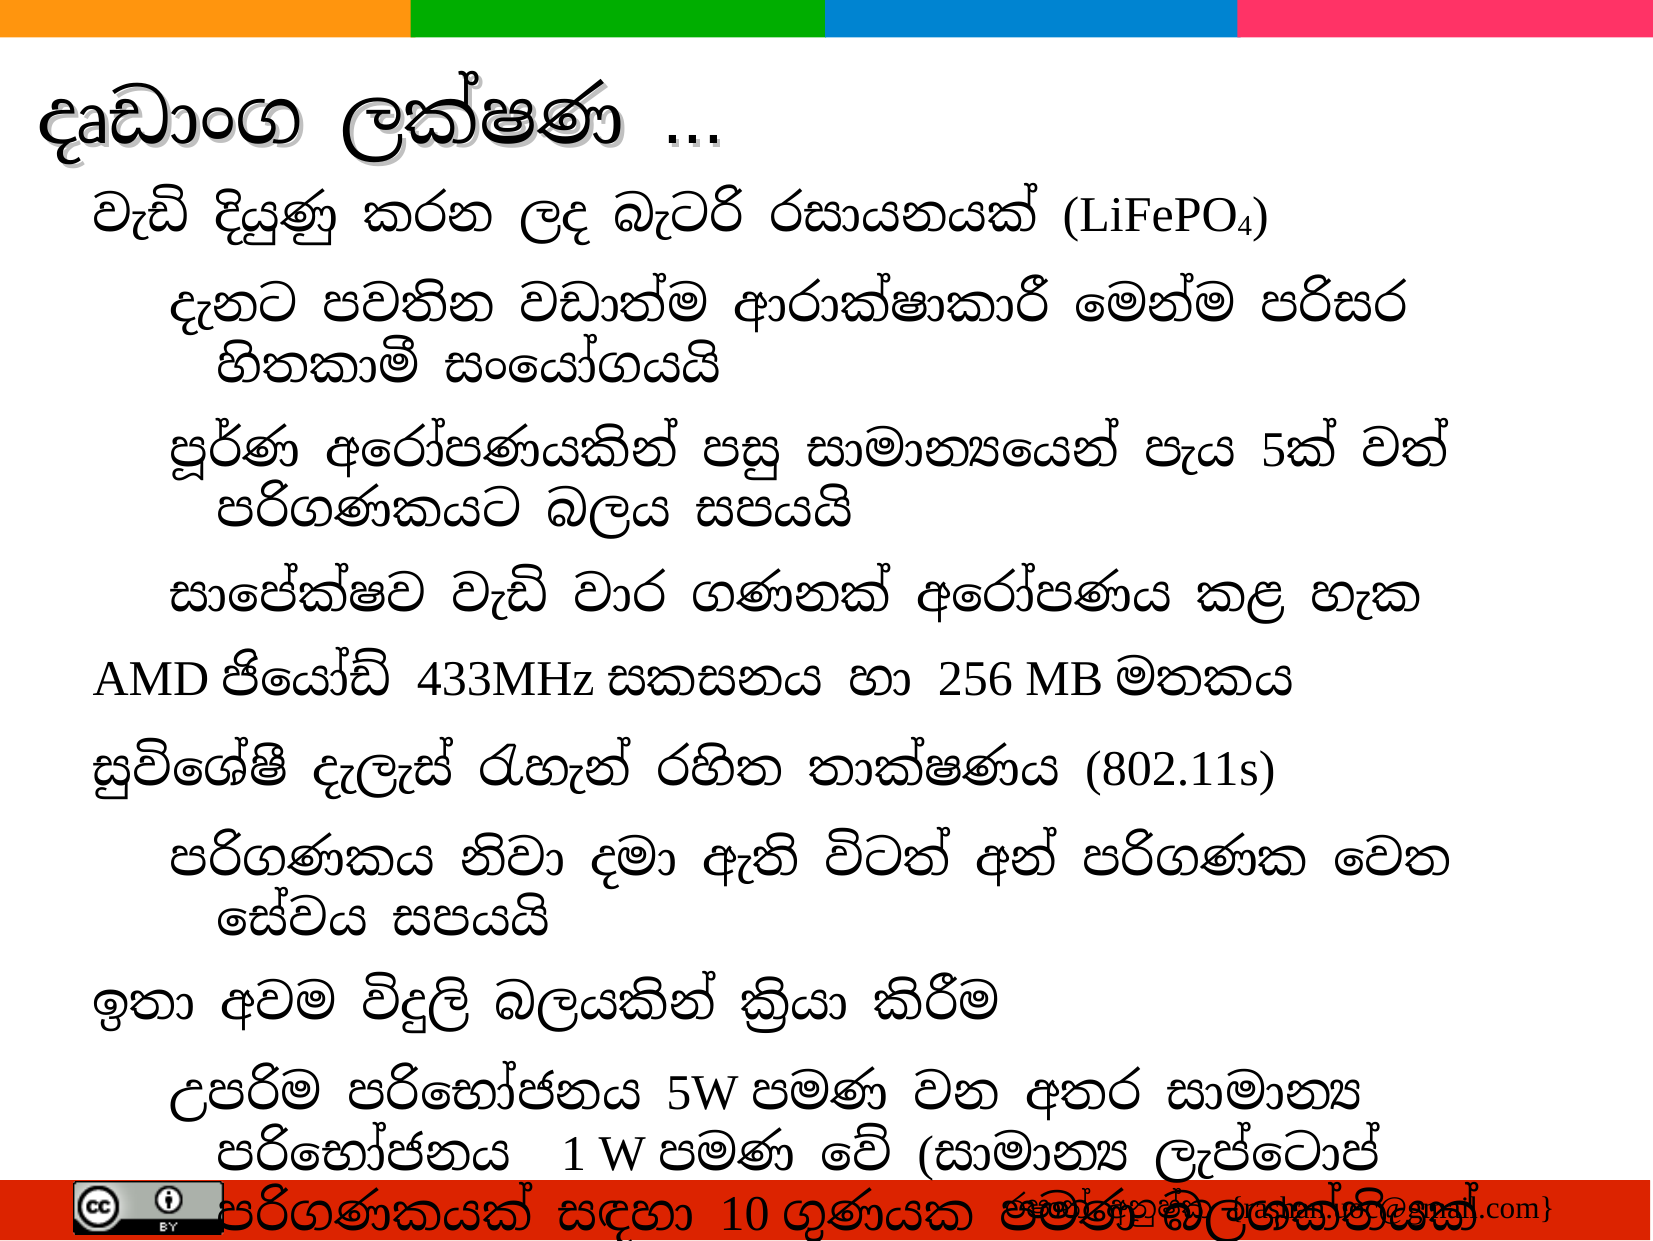

# දෘඩාංග ලක්ෂණ ...
වැඩි දියුණු කරන ලද බැටරි රසායනයක් (LiFePO4)
දැනට පවතින වඩාත්ම ආරාක්ෂාකාරී මෙන්ම පරිසර හිතකාමී සංයෝගයයි
පූර්ණ අරෝපණයකින් පසු සාමාන්‍යයෙන් පැය 5ක් වත් පරිගණකයට බලය සපයයි
සාපේක්ෂව වැඩි වාර ගණනක් අරෝපණය කළ හැක
AMD ජියෝඩ් 433MHz සකසනය හා 256 MB මතකය
සුවිශේෂී දැලැස් රැහැන් රහිත තාක්ෂණය (802.11s)
පරිගණකය නිවා දමා ඇති විටත් අන් පරිගණක වෙත සේවය සපයයි
ඉතා අවම විදුලි බලයකින් ක්‍රියා කිරීම
උපරිම පරිභෝජනය 5W පමණ වන අතර සාමාන්‍ය පරිභෝජනය 1 ‌‌W පමණ වේ (සාමාන්‍ය ලැප්ටොප් පරිගණකයක් සඳහා 10 ගුණයක පමණ බලශක්තියක් අවශ්‍ය වේ).